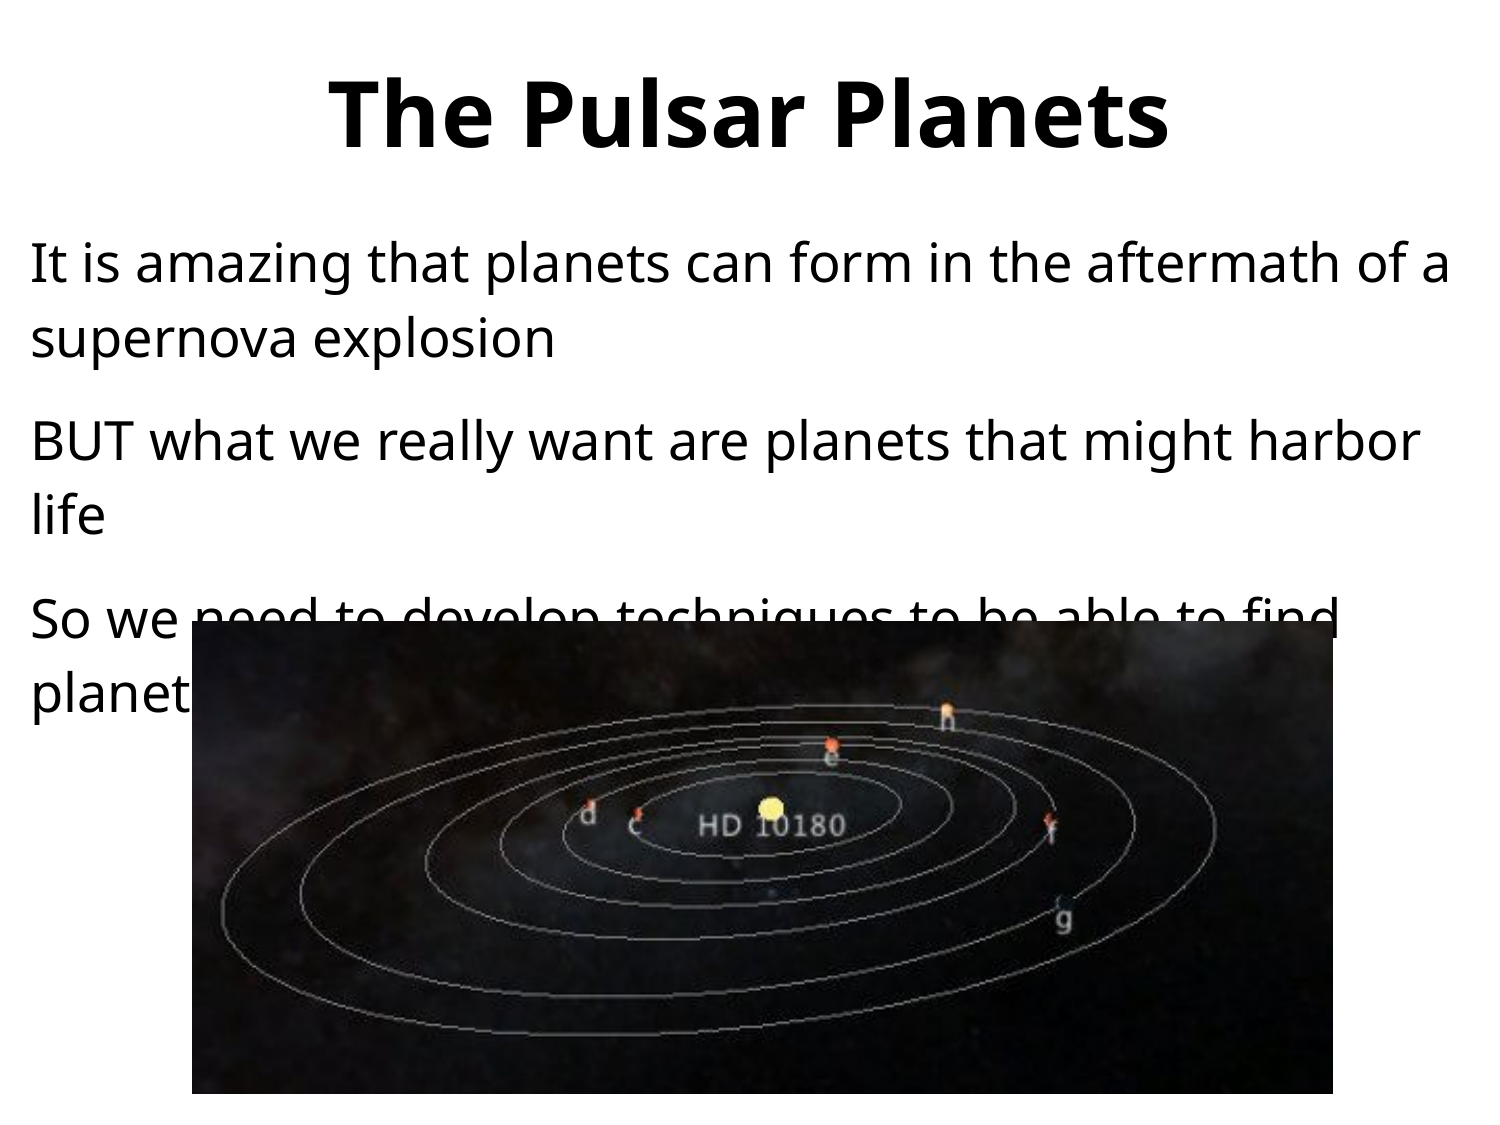

The Pulsar Planets
# It is amazing that planets can form in the aftermath of a supernova explosion
BUT what we really want are planets that might harbor life
So we need to develop techniques to be able to find planets around normal, main sequence stars